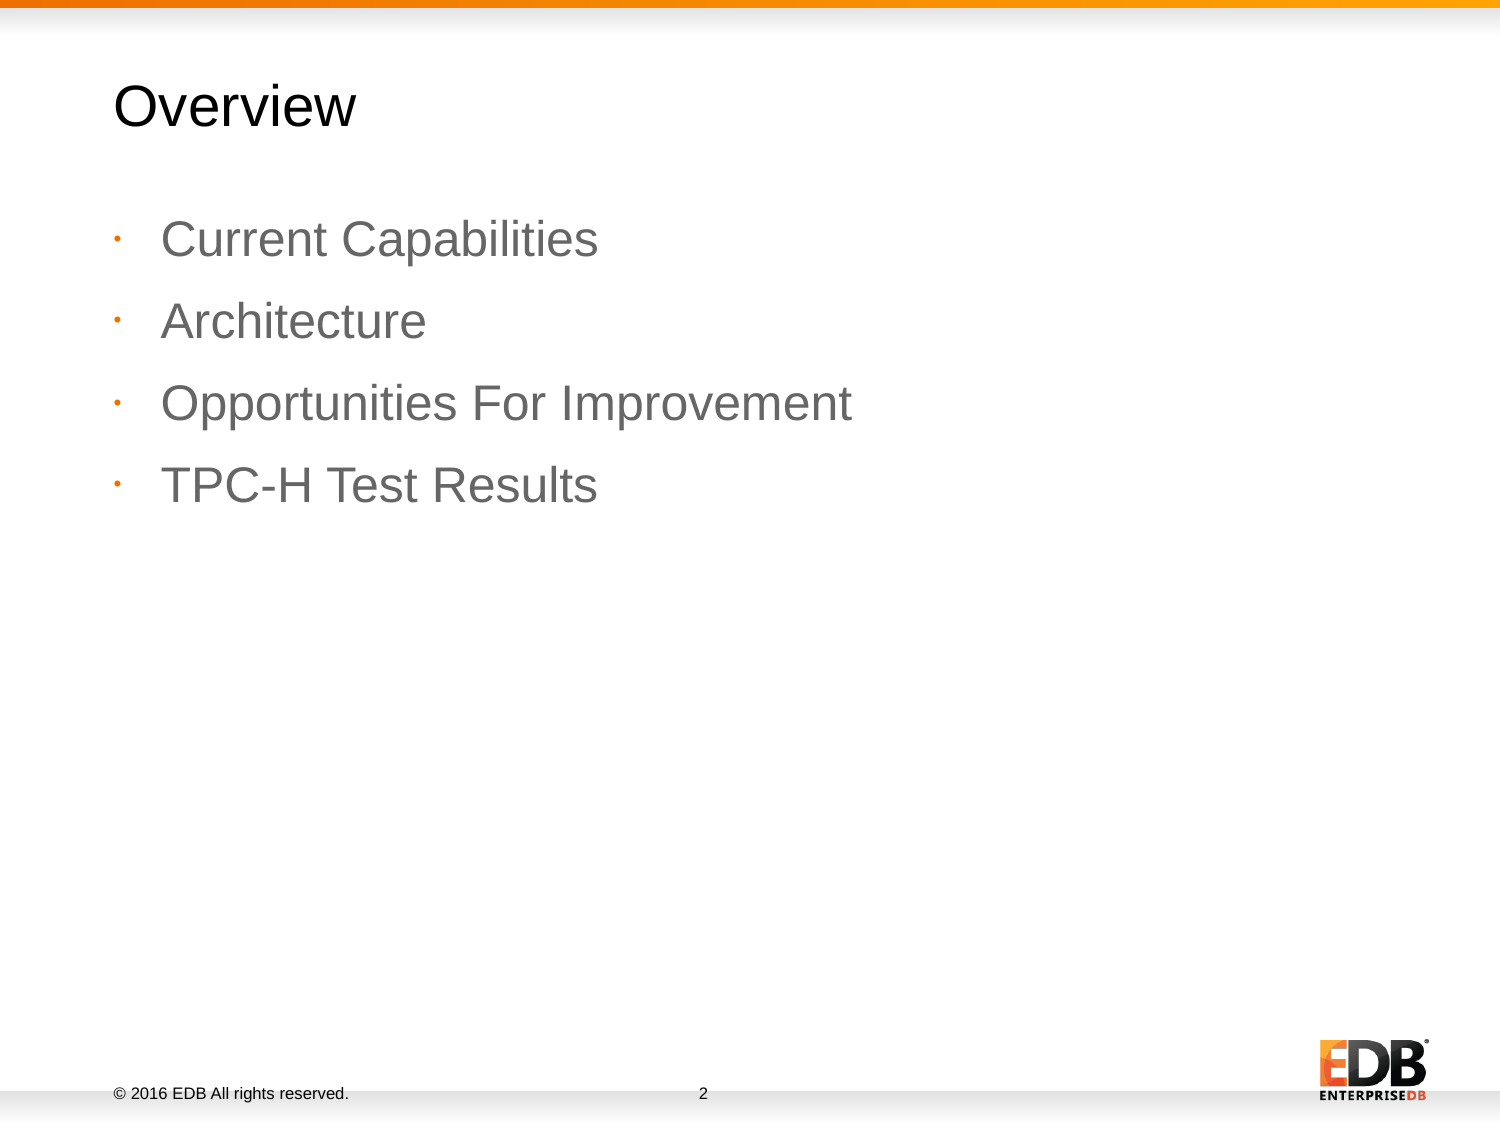

Overview
# Current Capabilities
Architecture
Opportunities For Improvement
TPC-H Test Results